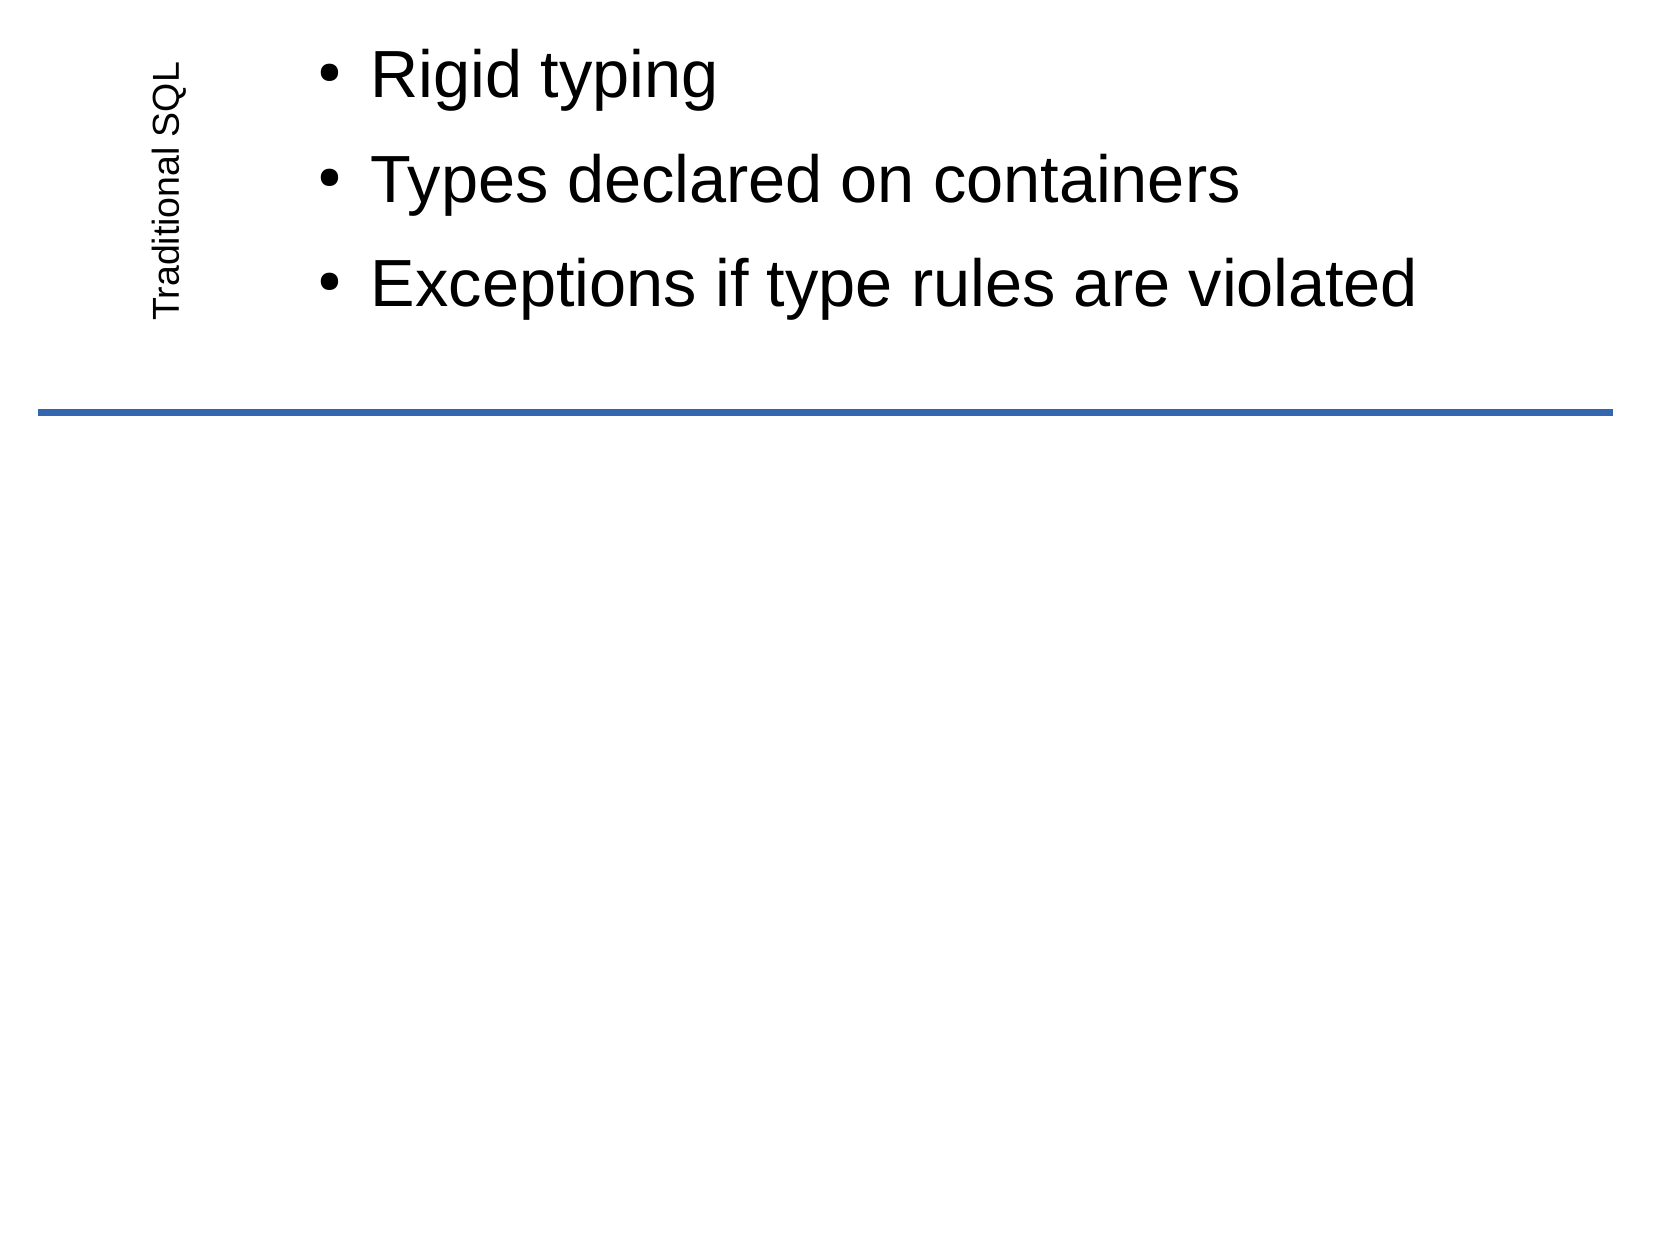

# Rigid typing
Types declared on containers
Exceptions if type rules are violated
Traditional SQL